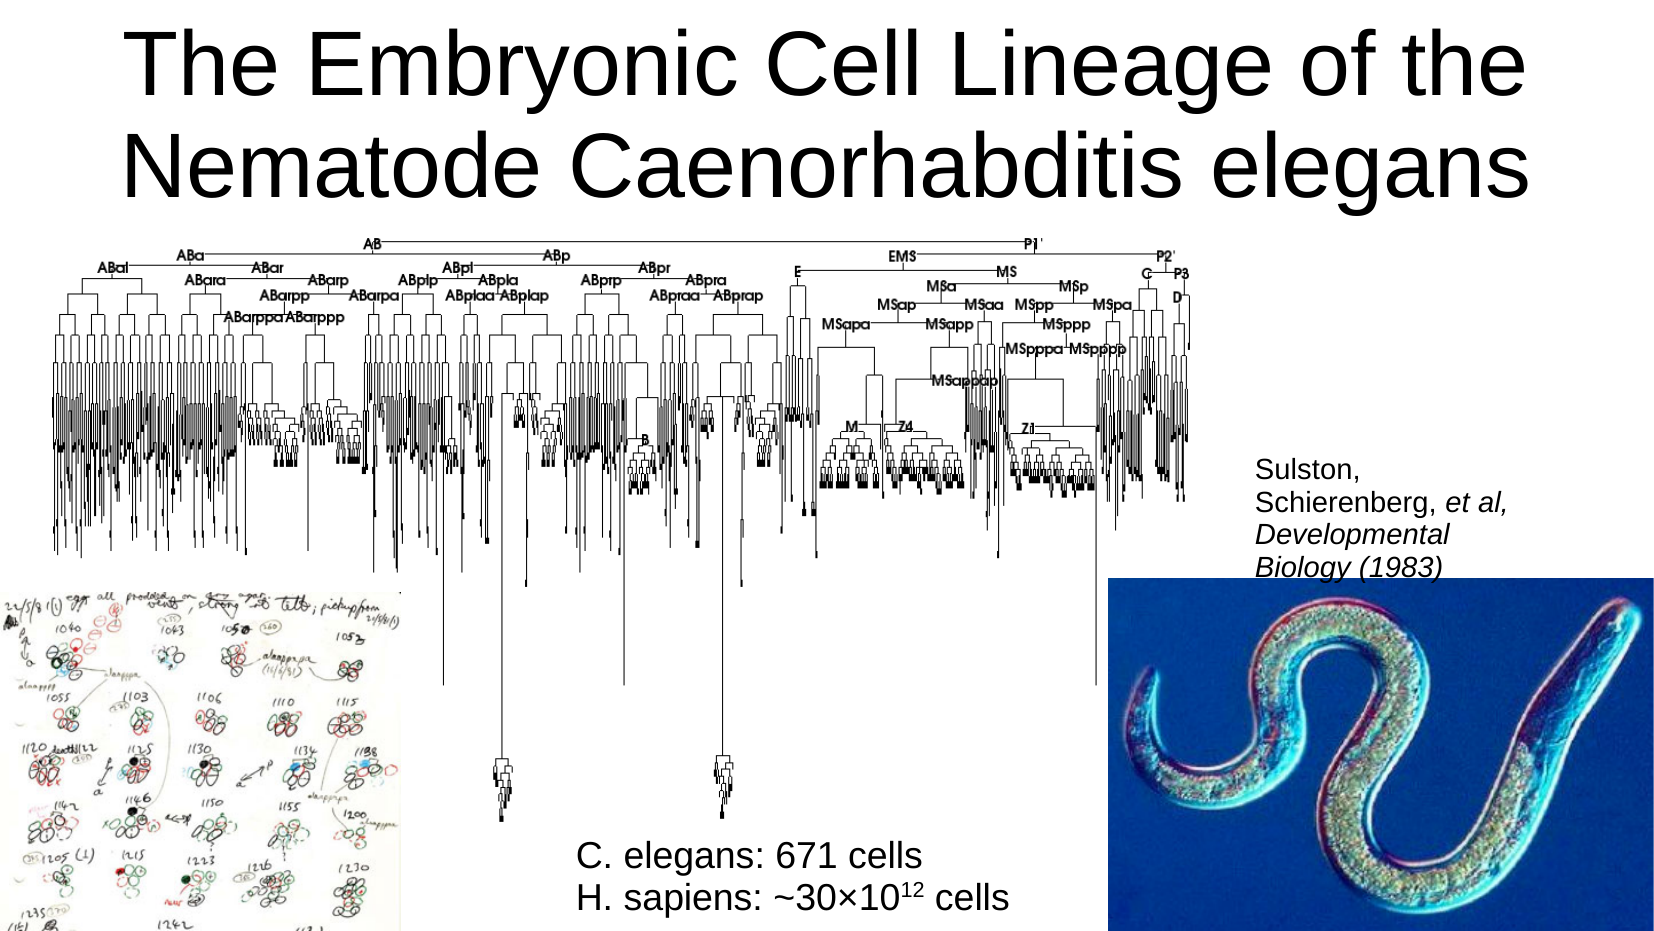

# The Embryonic Cell Lineage of the Nematode Caenorhabditis elegans
Sulston, Schierenberg, et al, Developmental Biology (1983)
C. elegans: 671 cells
H. sapiens: ~30×1012 cells